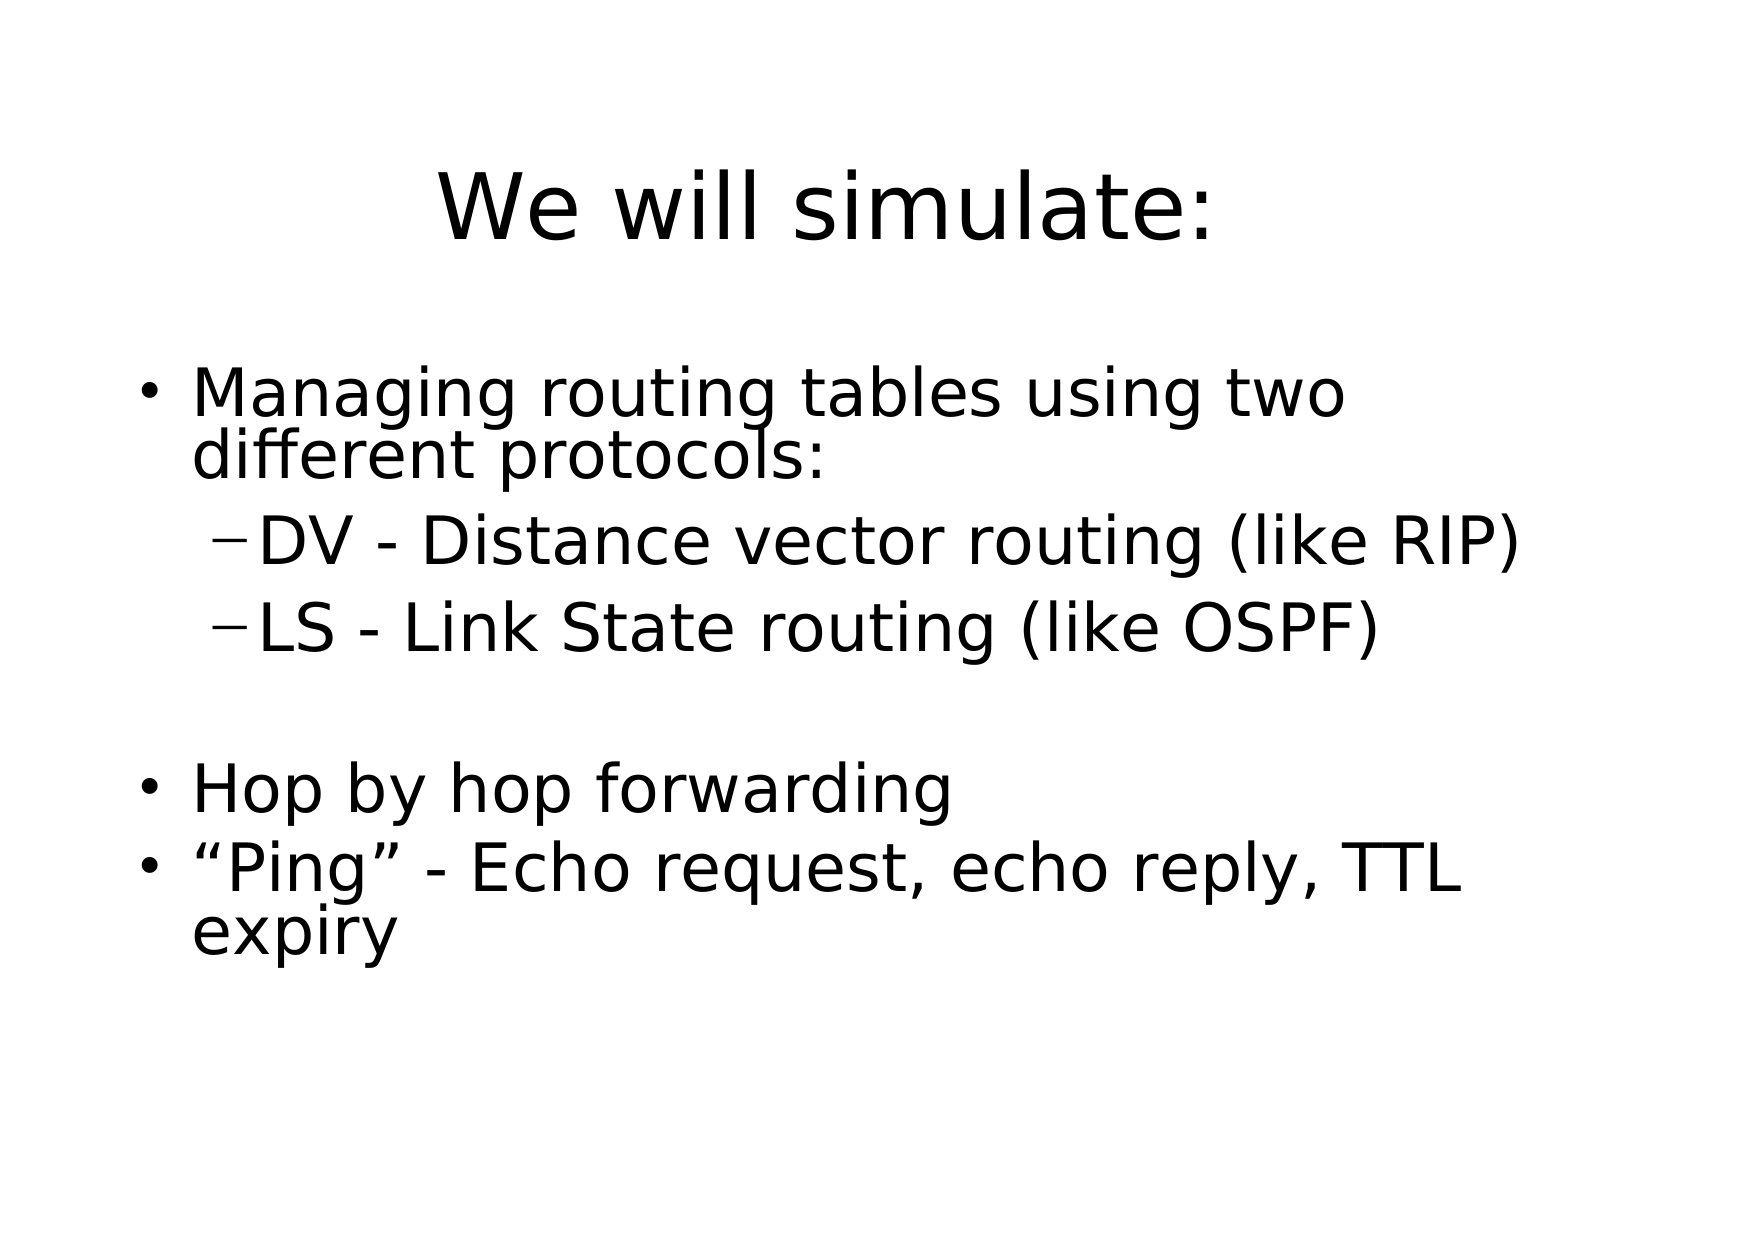

# We will simulate:
Managing routing tables using two different protocols:
DV - Distance vector routing (like RIP)‏
LS - Link State routing (like OSPF)‏
Hop by hop forwarding
“Ping” - Echo request, echo reply, TTL expiry